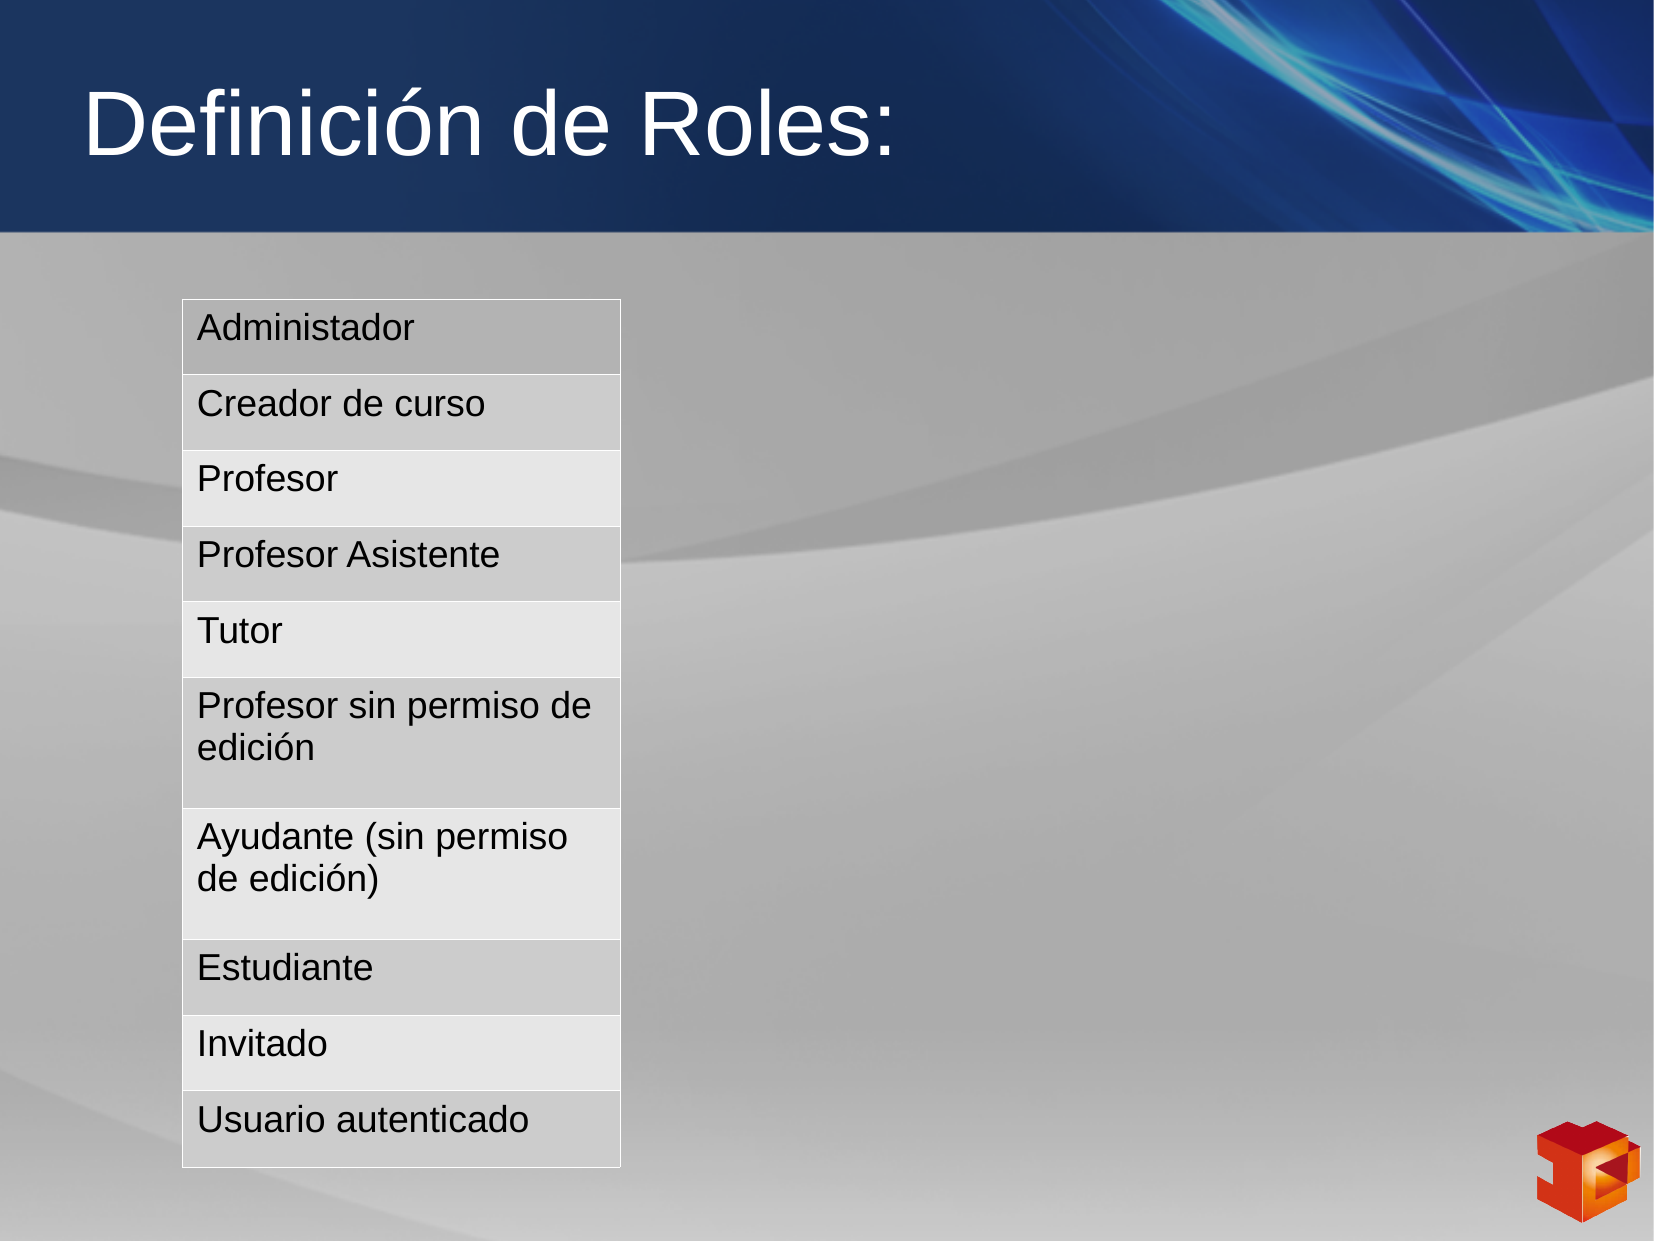

# Definición de Roles:
| Administador |
| --- |
| Creador de curso |
| Profesor |
| Profesor Asistente |
| Tutor |
| Profesor sin permiso de edición |
| Ayudante (sin permiso de edición) |
| Estudiante |
| Invitado |
| Usuario autenticado |